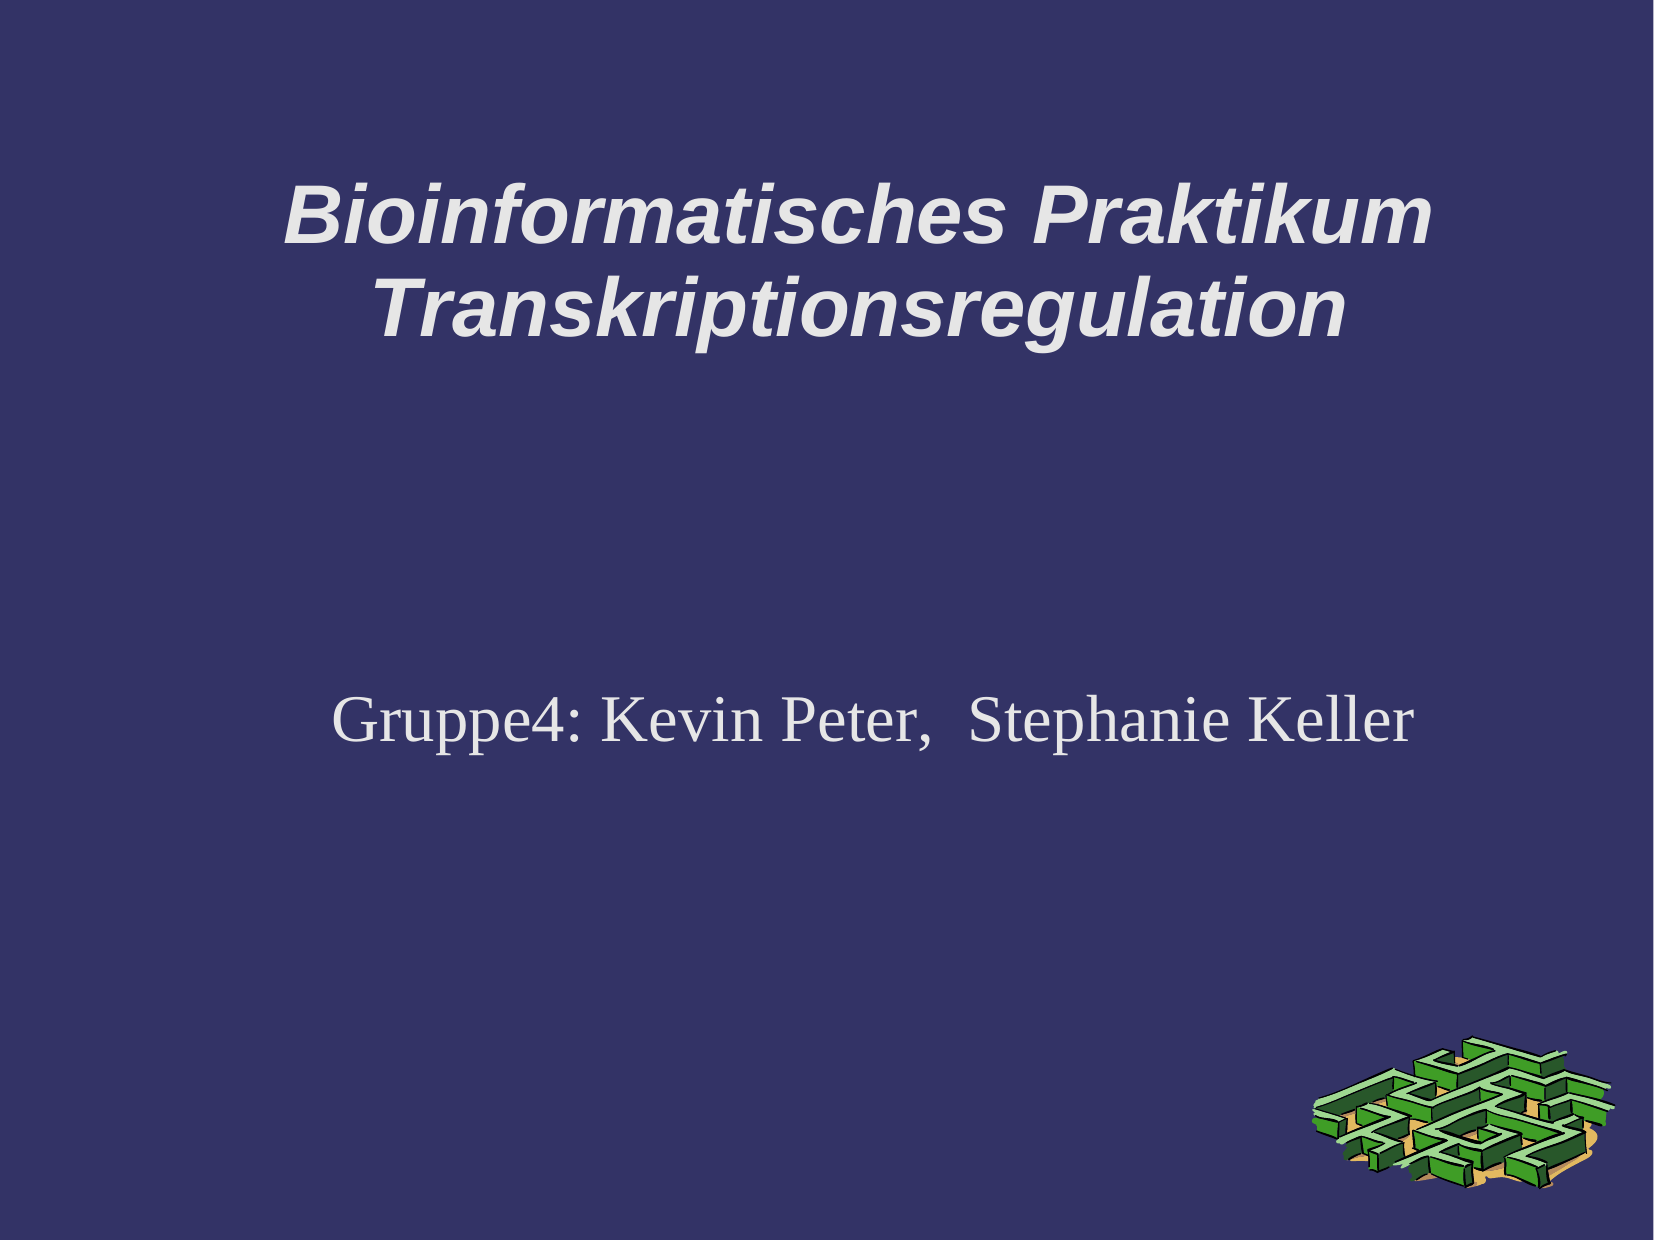

# Bioinformatisches Praktikum Transkriptionsregulation
Gruppe4: Kevin Peter, Stephanie Keller